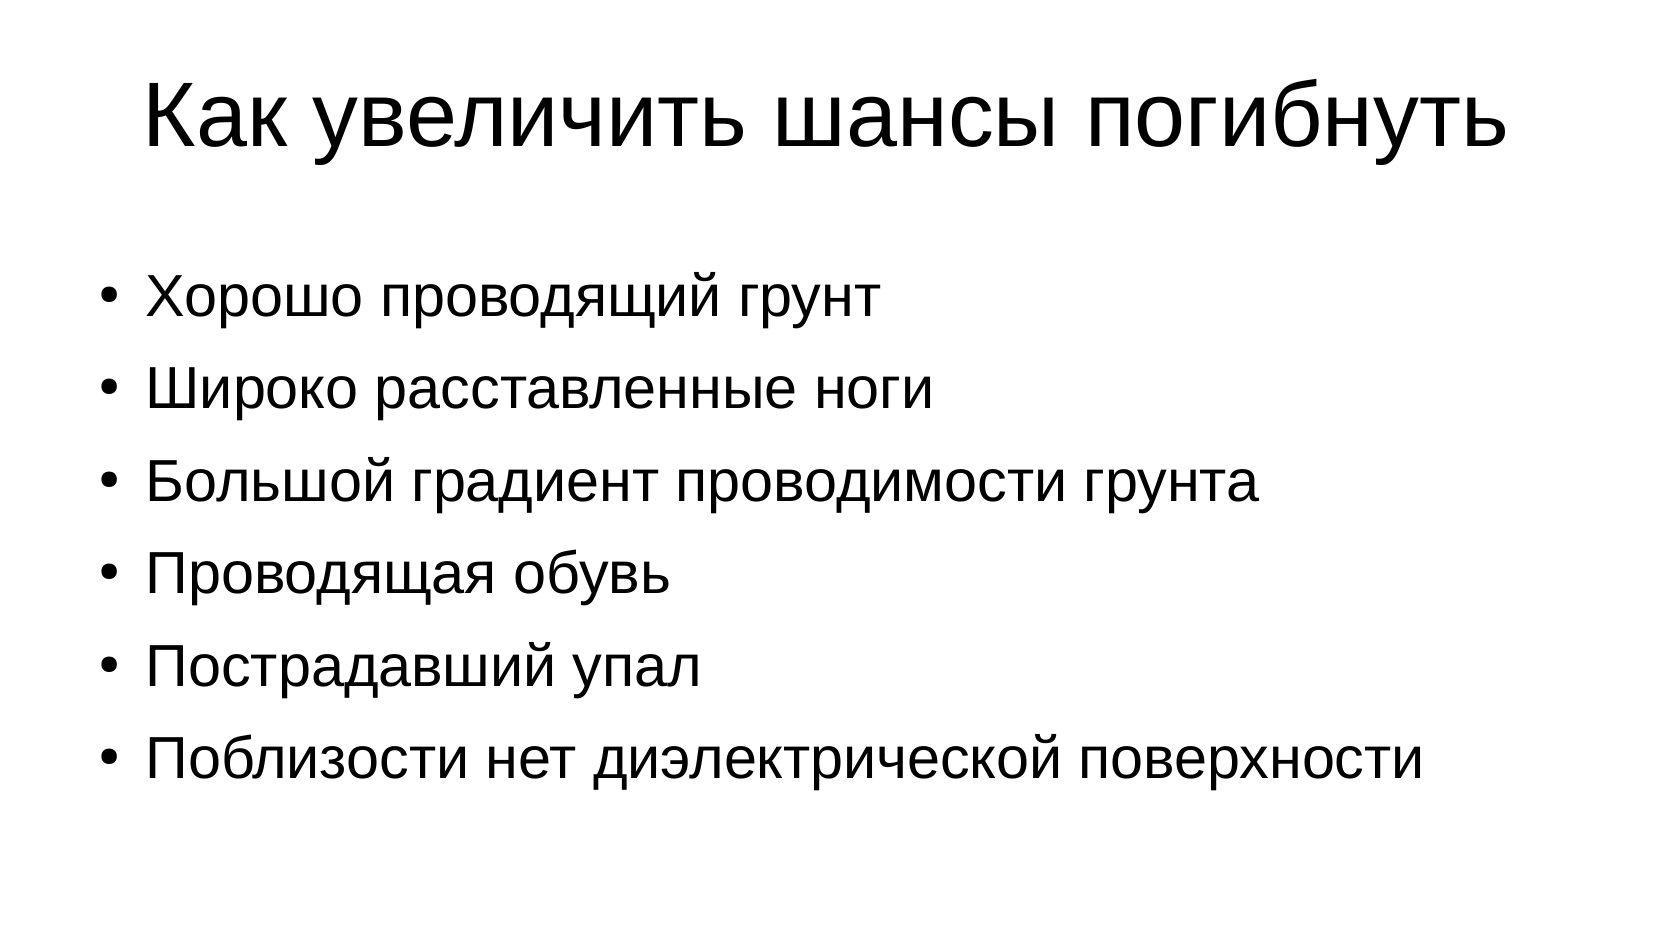

# Как увеличить шансы погибнуть
Хорошо проводящий грунт
Широко расставленные ноги
Большой градиент проводимости грунта
Проводящая обувь
Пострадавший упал
Поблизости нет диэлектрической поверхности